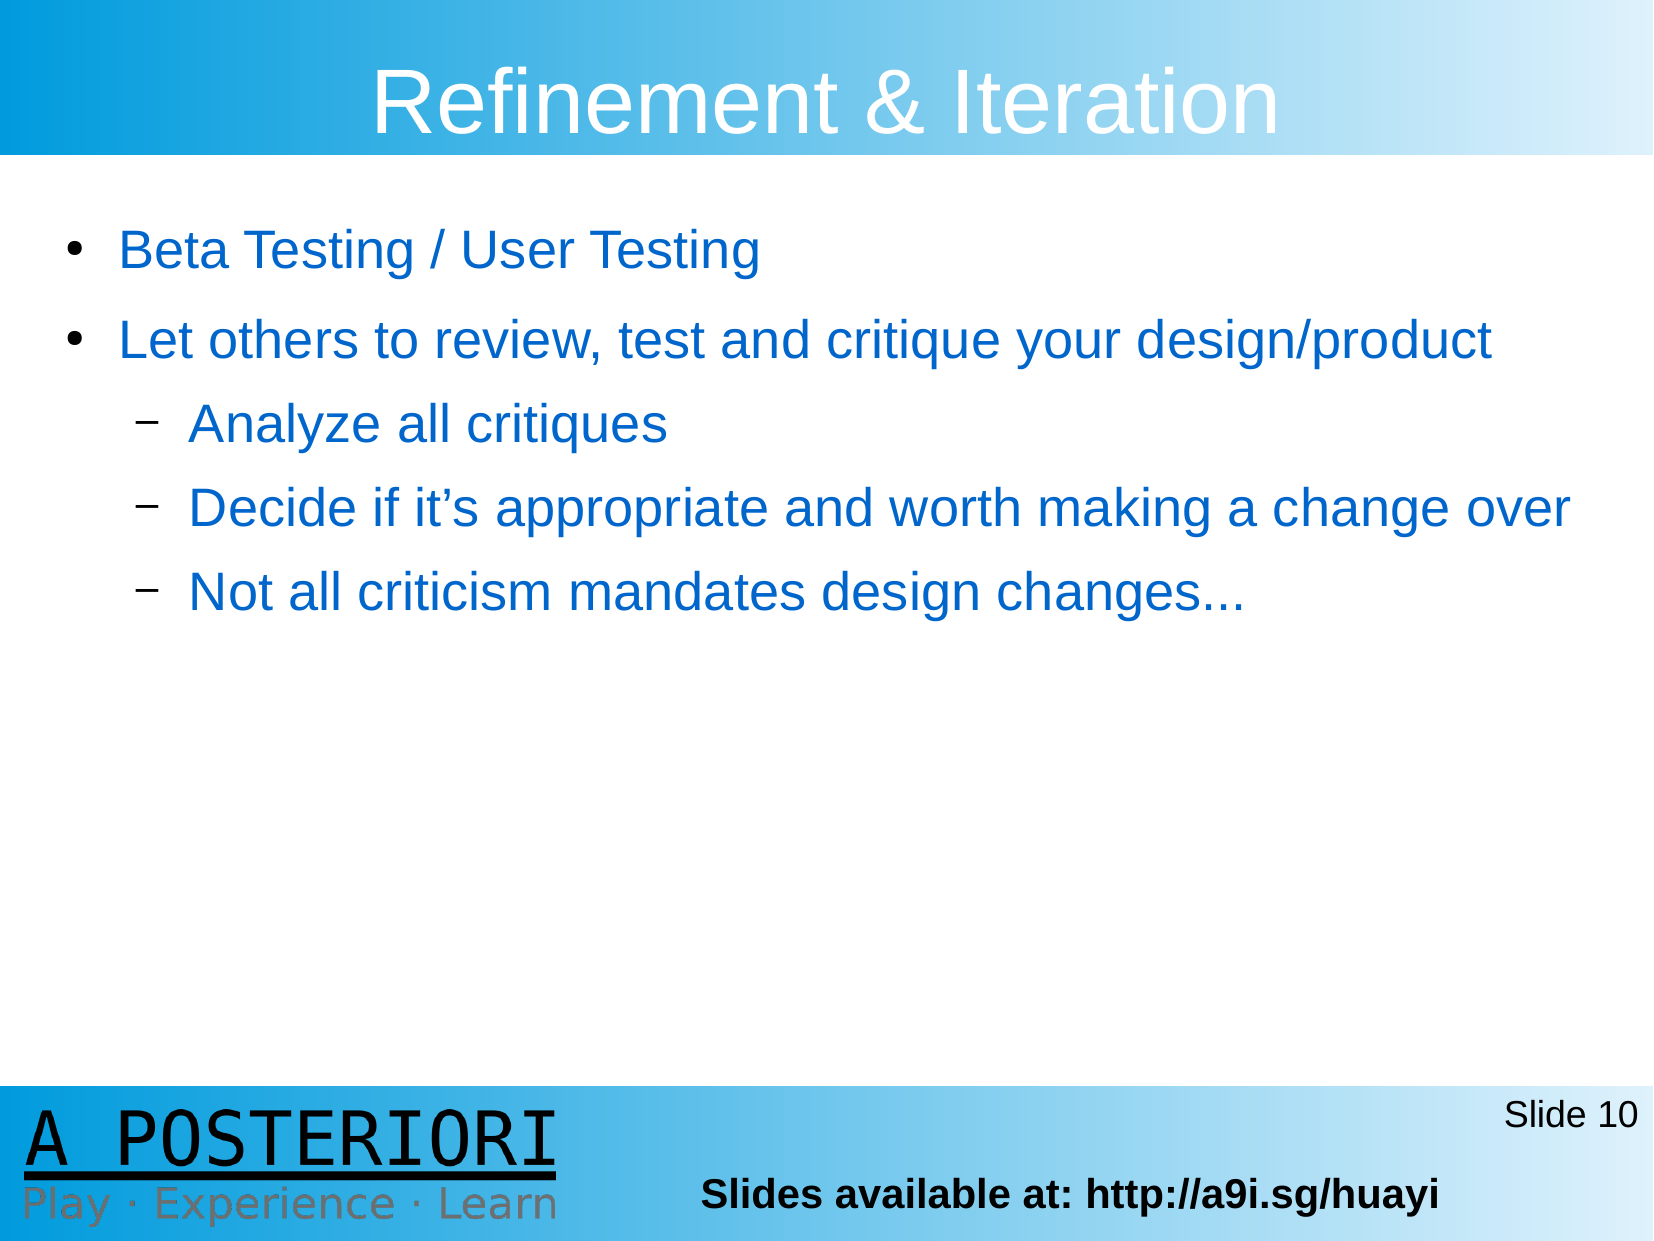

# Refinement & Iteration
Beta Testing / User Testing
Let others to review, test and critique your design/product
Analyze all critiques
Decide if it’s appropriate and worth making a change over
Not all criticism mandates design changes...